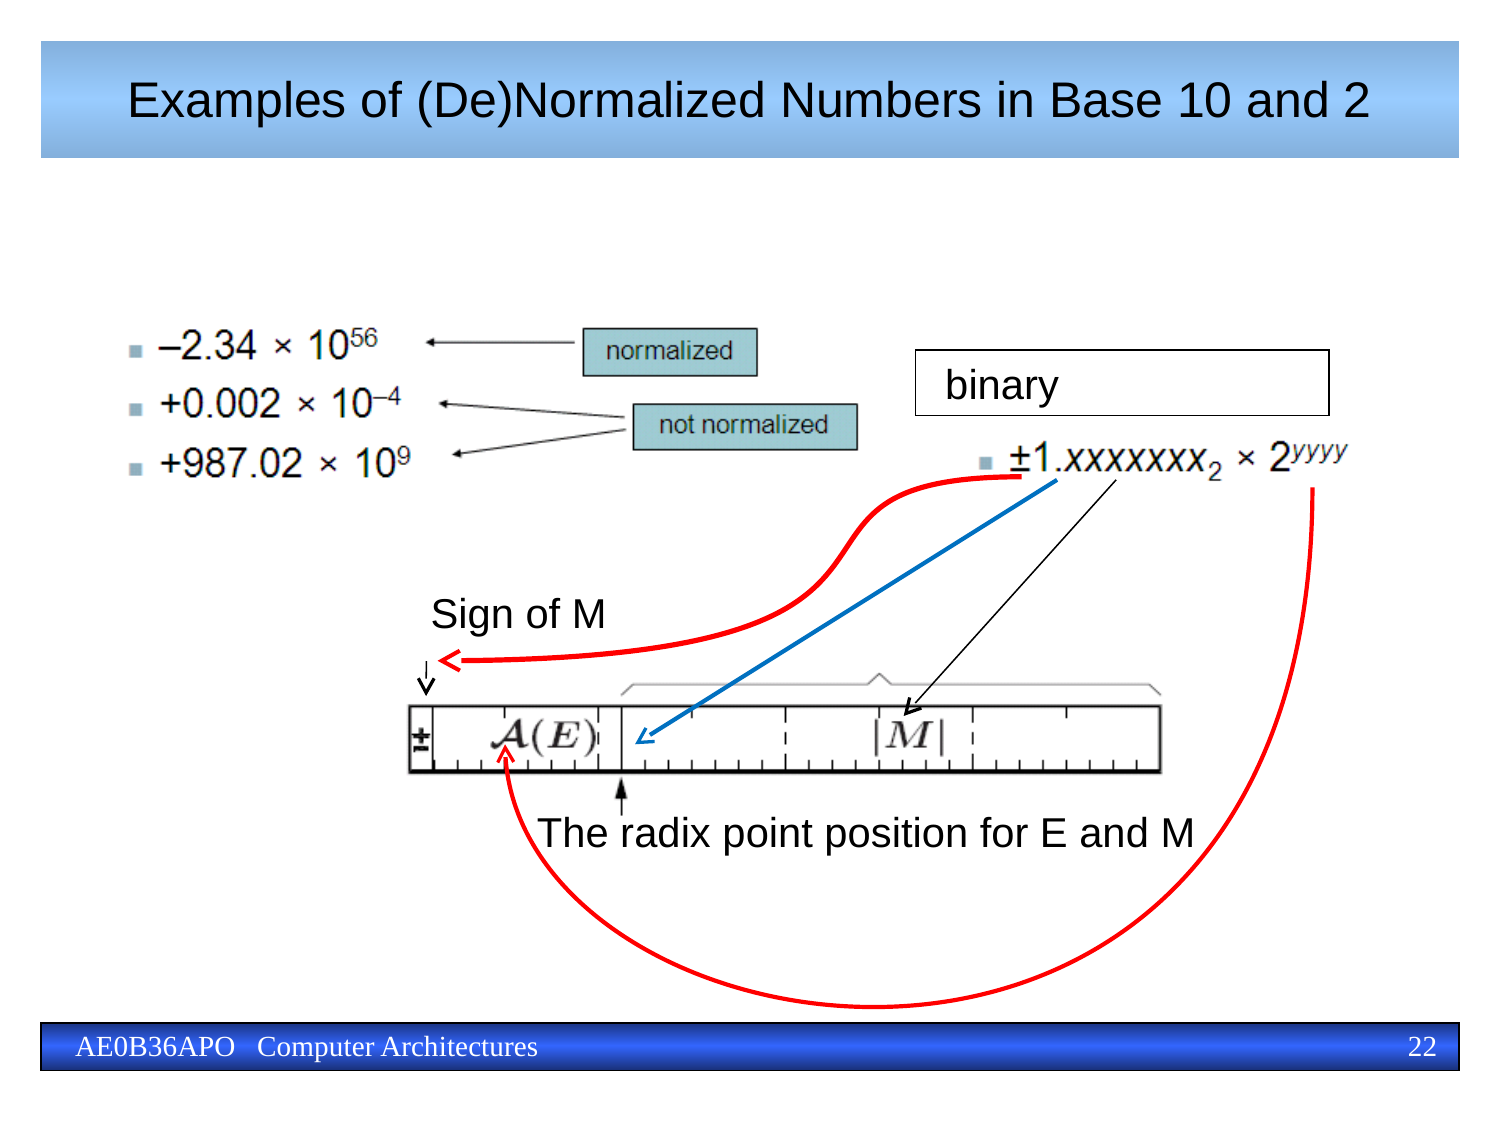

# Examples of (De)Normalized Numbers in Base 10 and 2
binary
Sign of M
The radix point position for E and M
AE0B36APO Computer Architectures
22